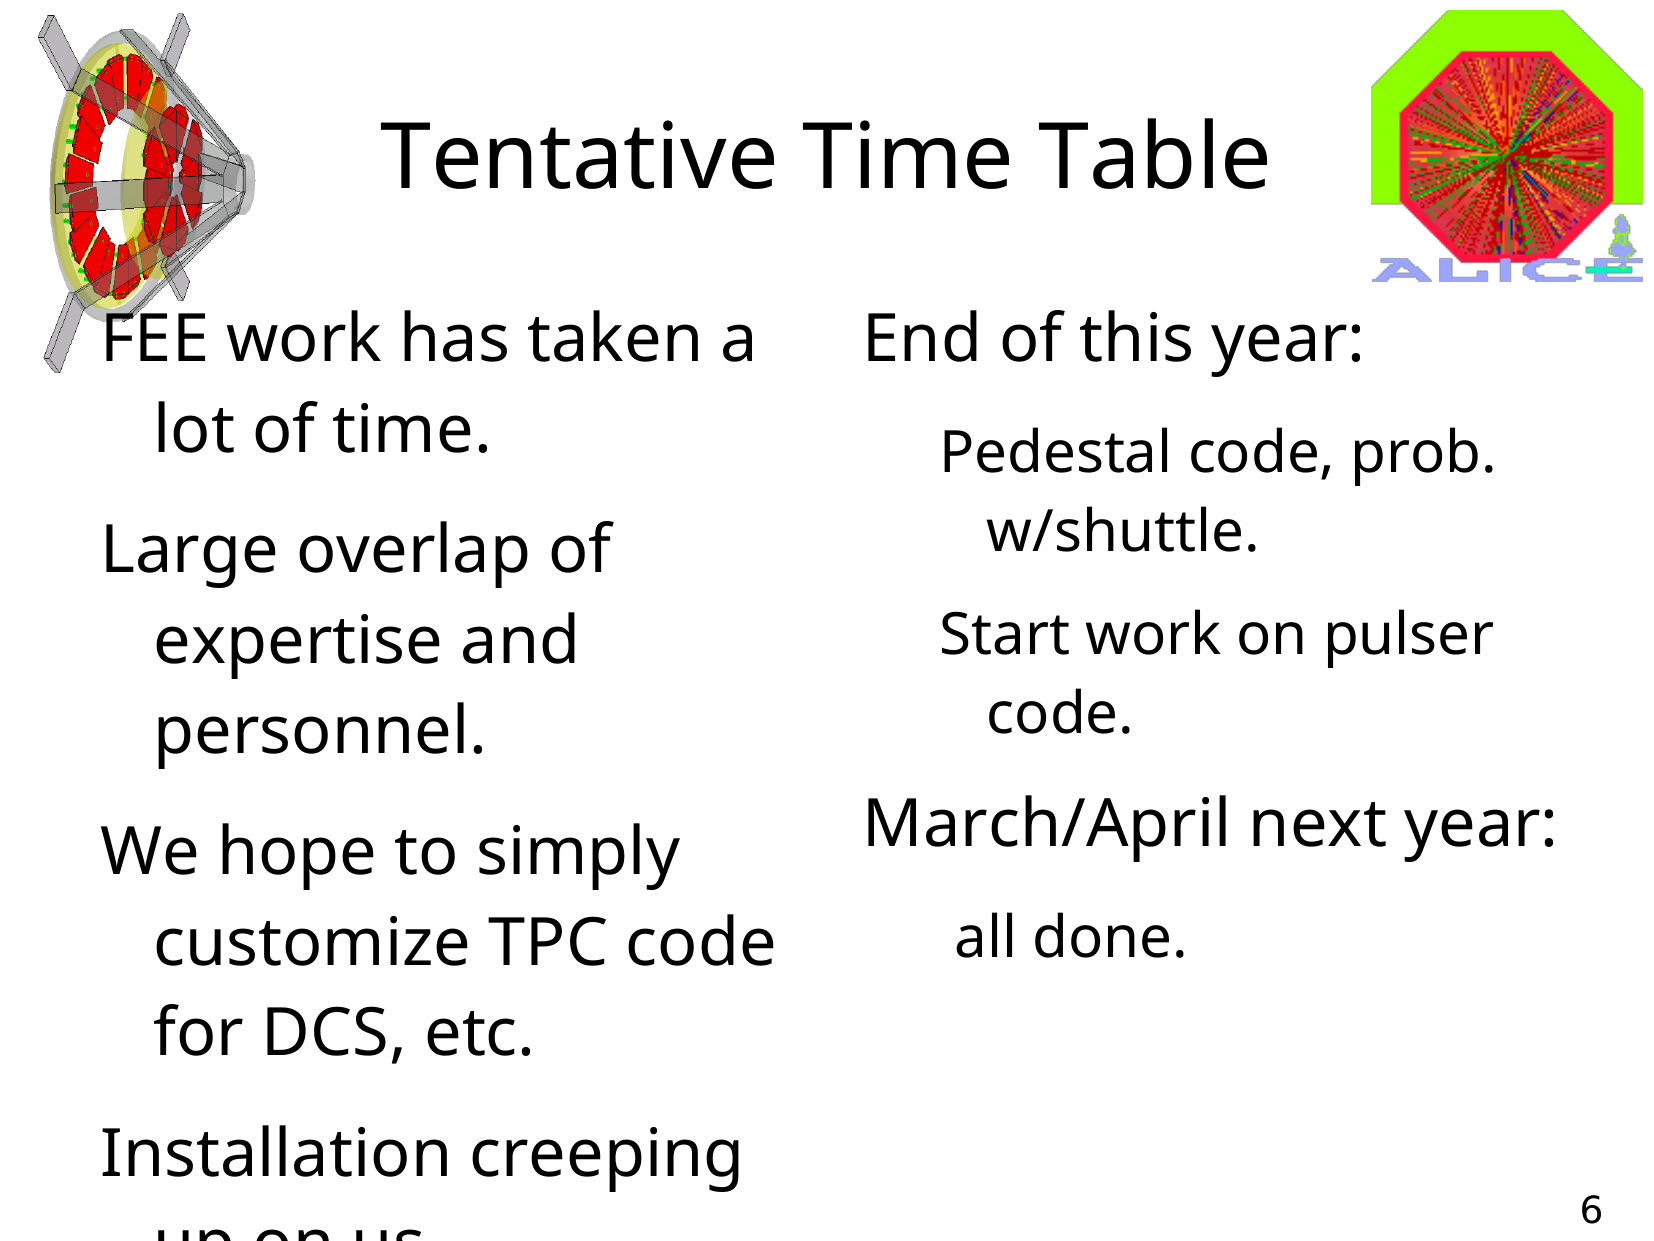

# Tentative Time Table
FEE work has taken a lot of time.
Large overlap of expertise and personnel.
We hope to simply customize TPC code for DCS, etc.
Installation creeping up on us.
End of this year:
Pedestal code, prob. w/shuttle.
Start work on pulser code.
March/April next year:
 all done.